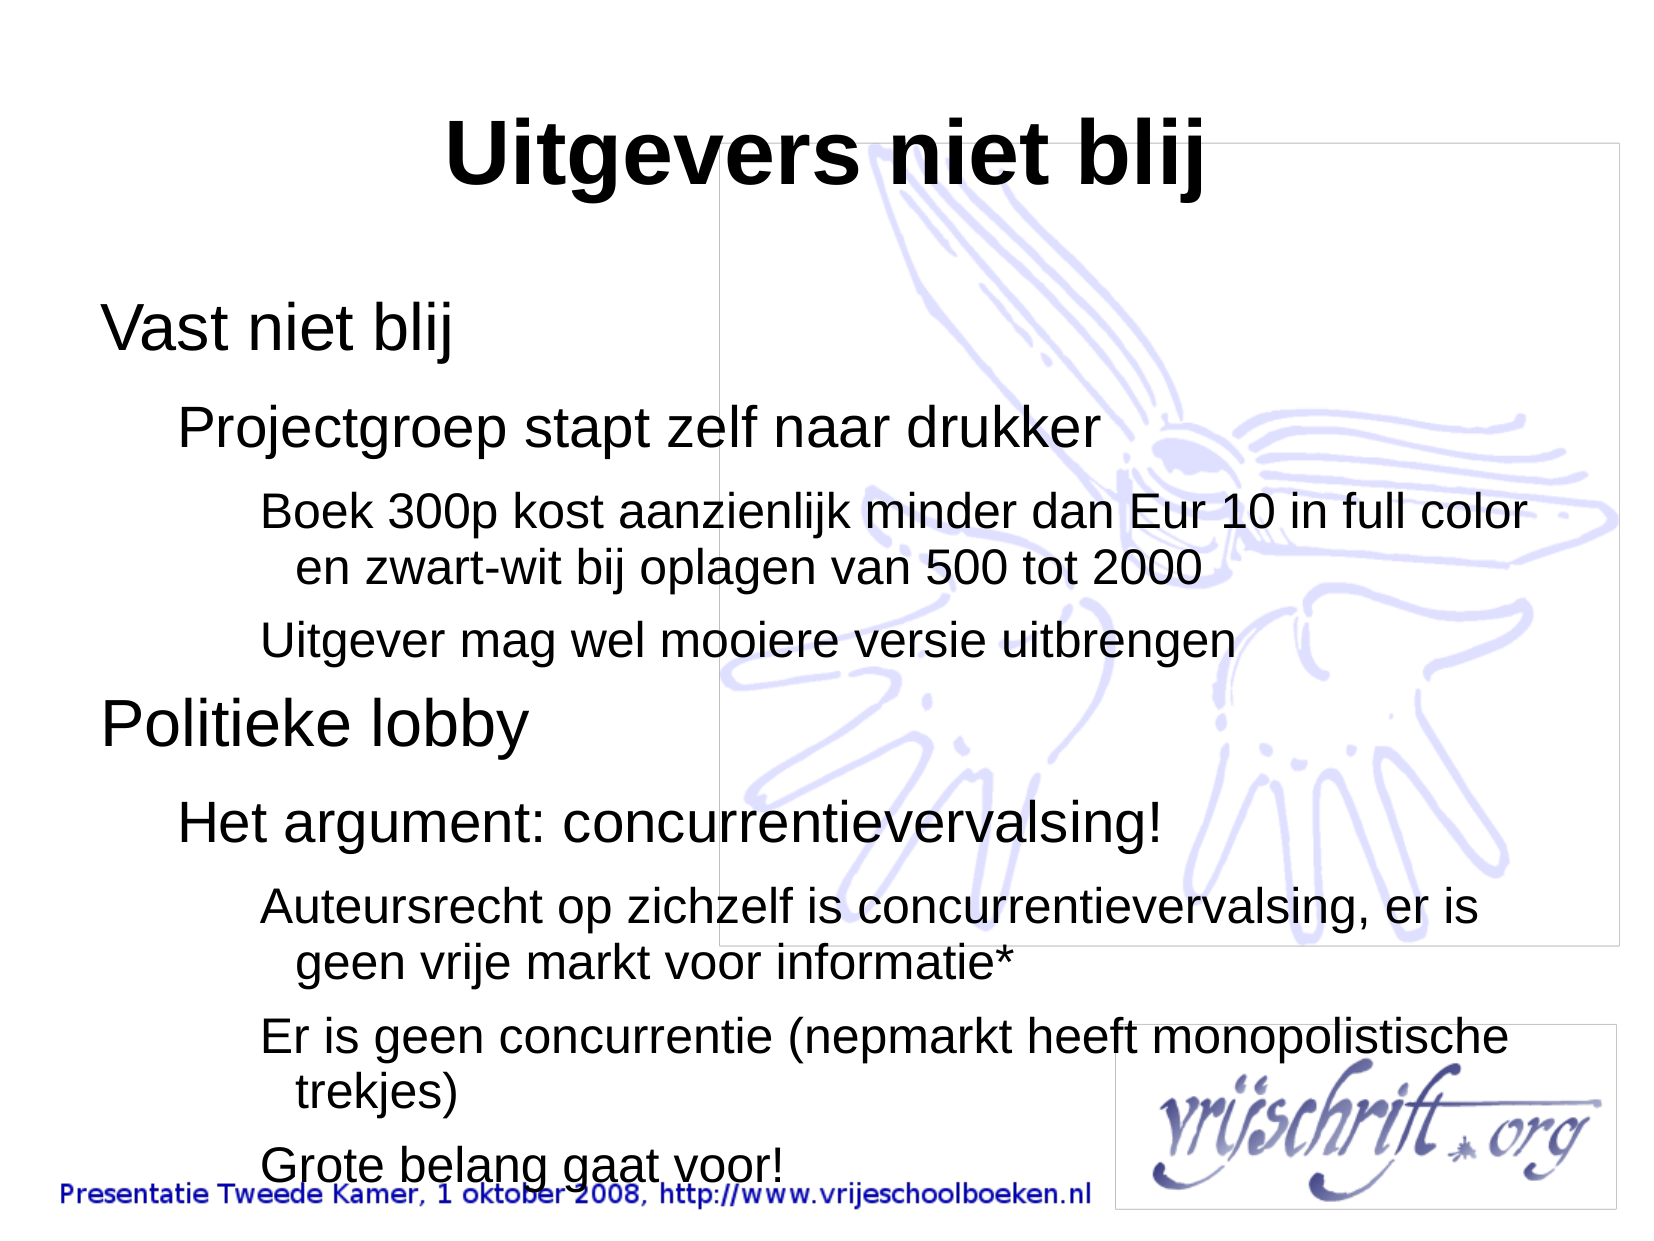

# Uitgevers niet blij
Vast niet blij
Projectgroep stapt zelf naar drukker
Boek 300p kost aanzienlijk minder dan Eur 10 in full color en zwart-wit bij oplagen van 500 tot 2000
Uitgever mag wel mooiere versie uitbrengen
Politieke lobby
Het argument: concurrentievervalsing!
Auteursrecht op zichzelf is concurrentievervalsing, er is geen vrije markt voor informatie*
Er is geen concurrentie (nepmarkt heeft monopolistische trekjes)
Grote belang gaat voor!